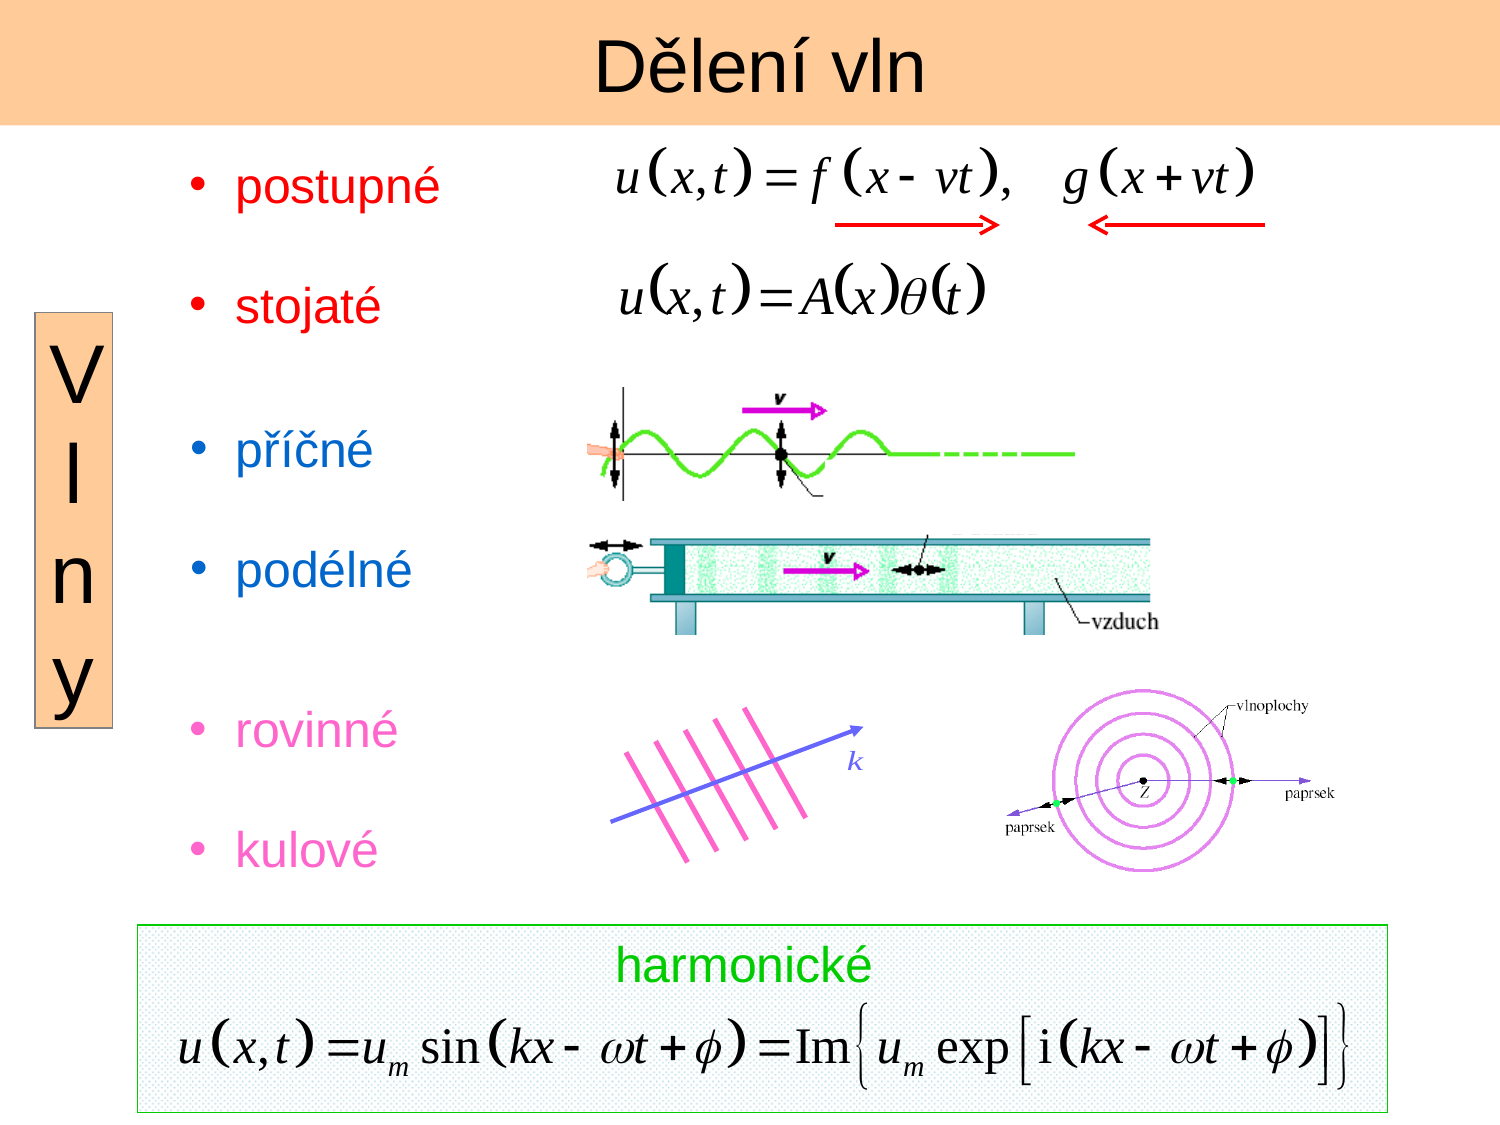

Dělení vln
 postupné
 stojaté
Vlny
 příčné
 podélné
 rovinné
 kulové
harmonické